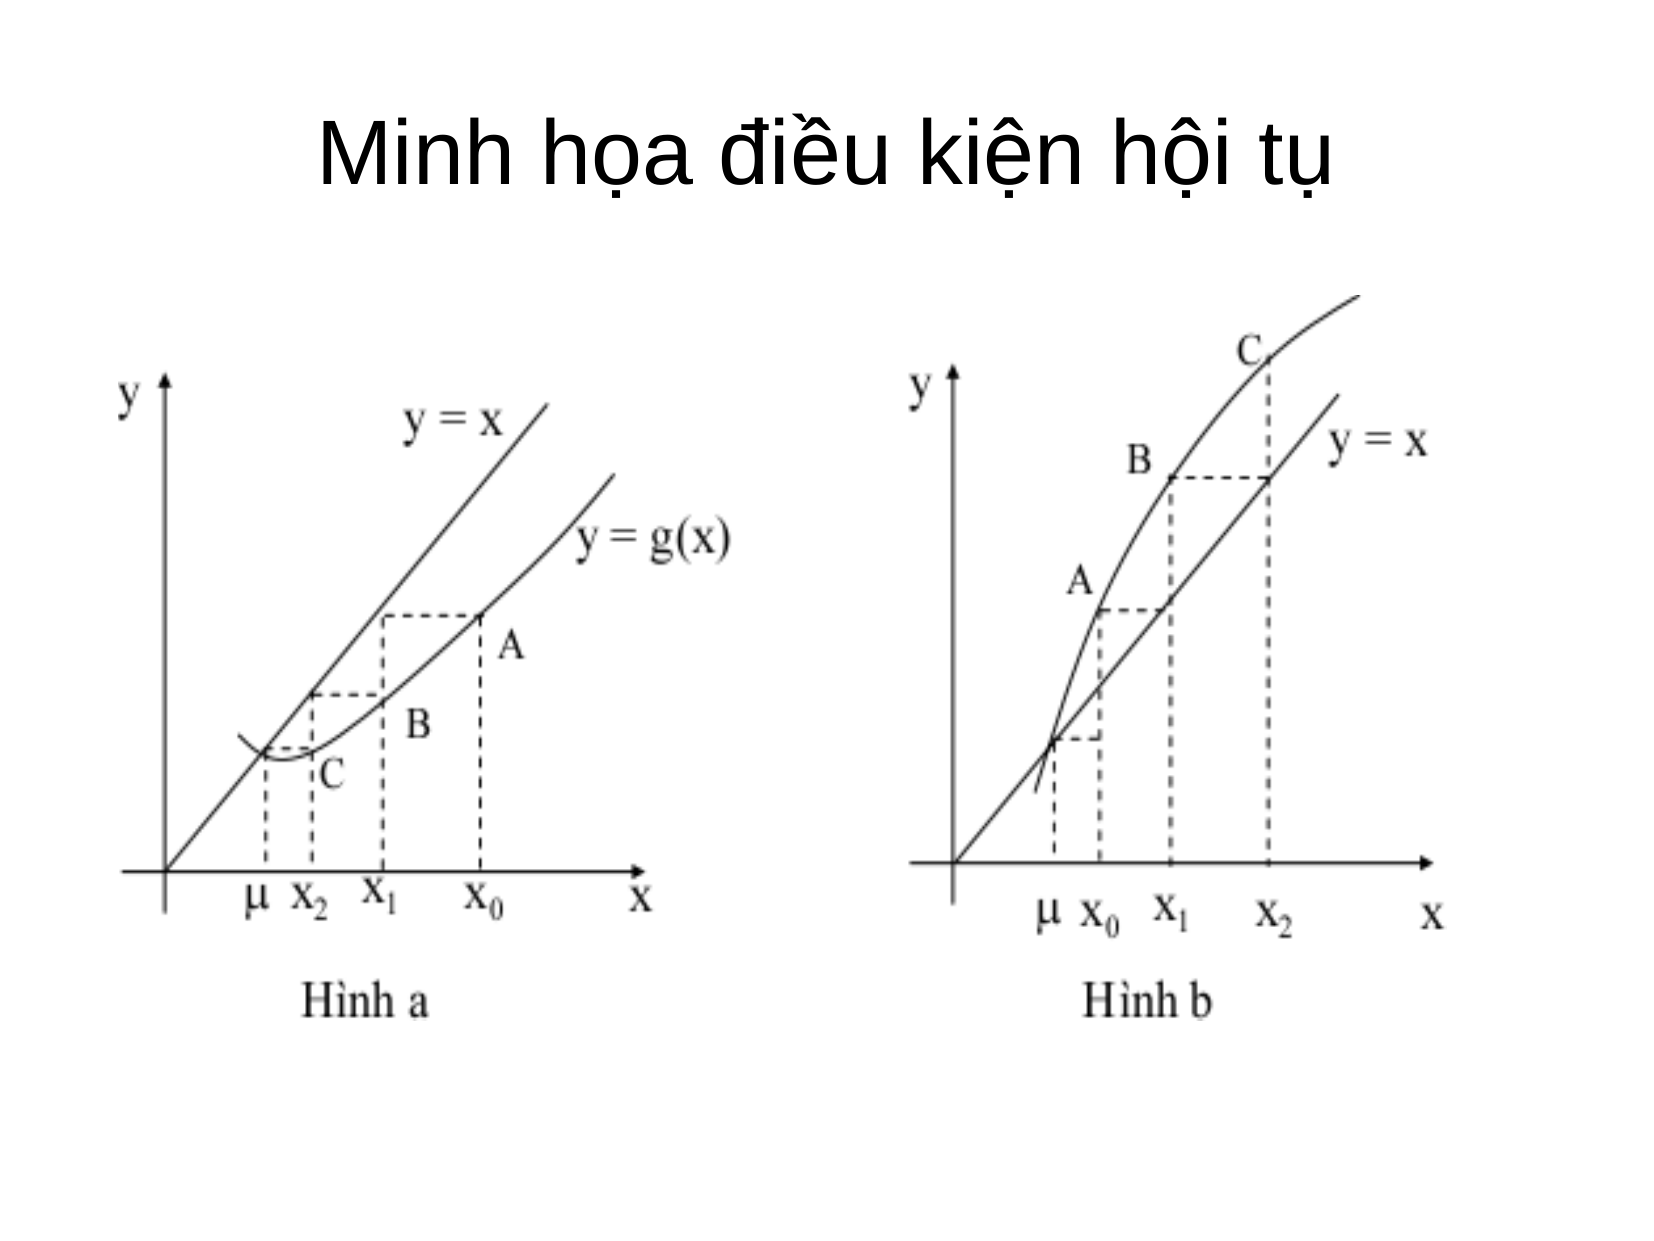

# Minh họa điều kiện hội tụ